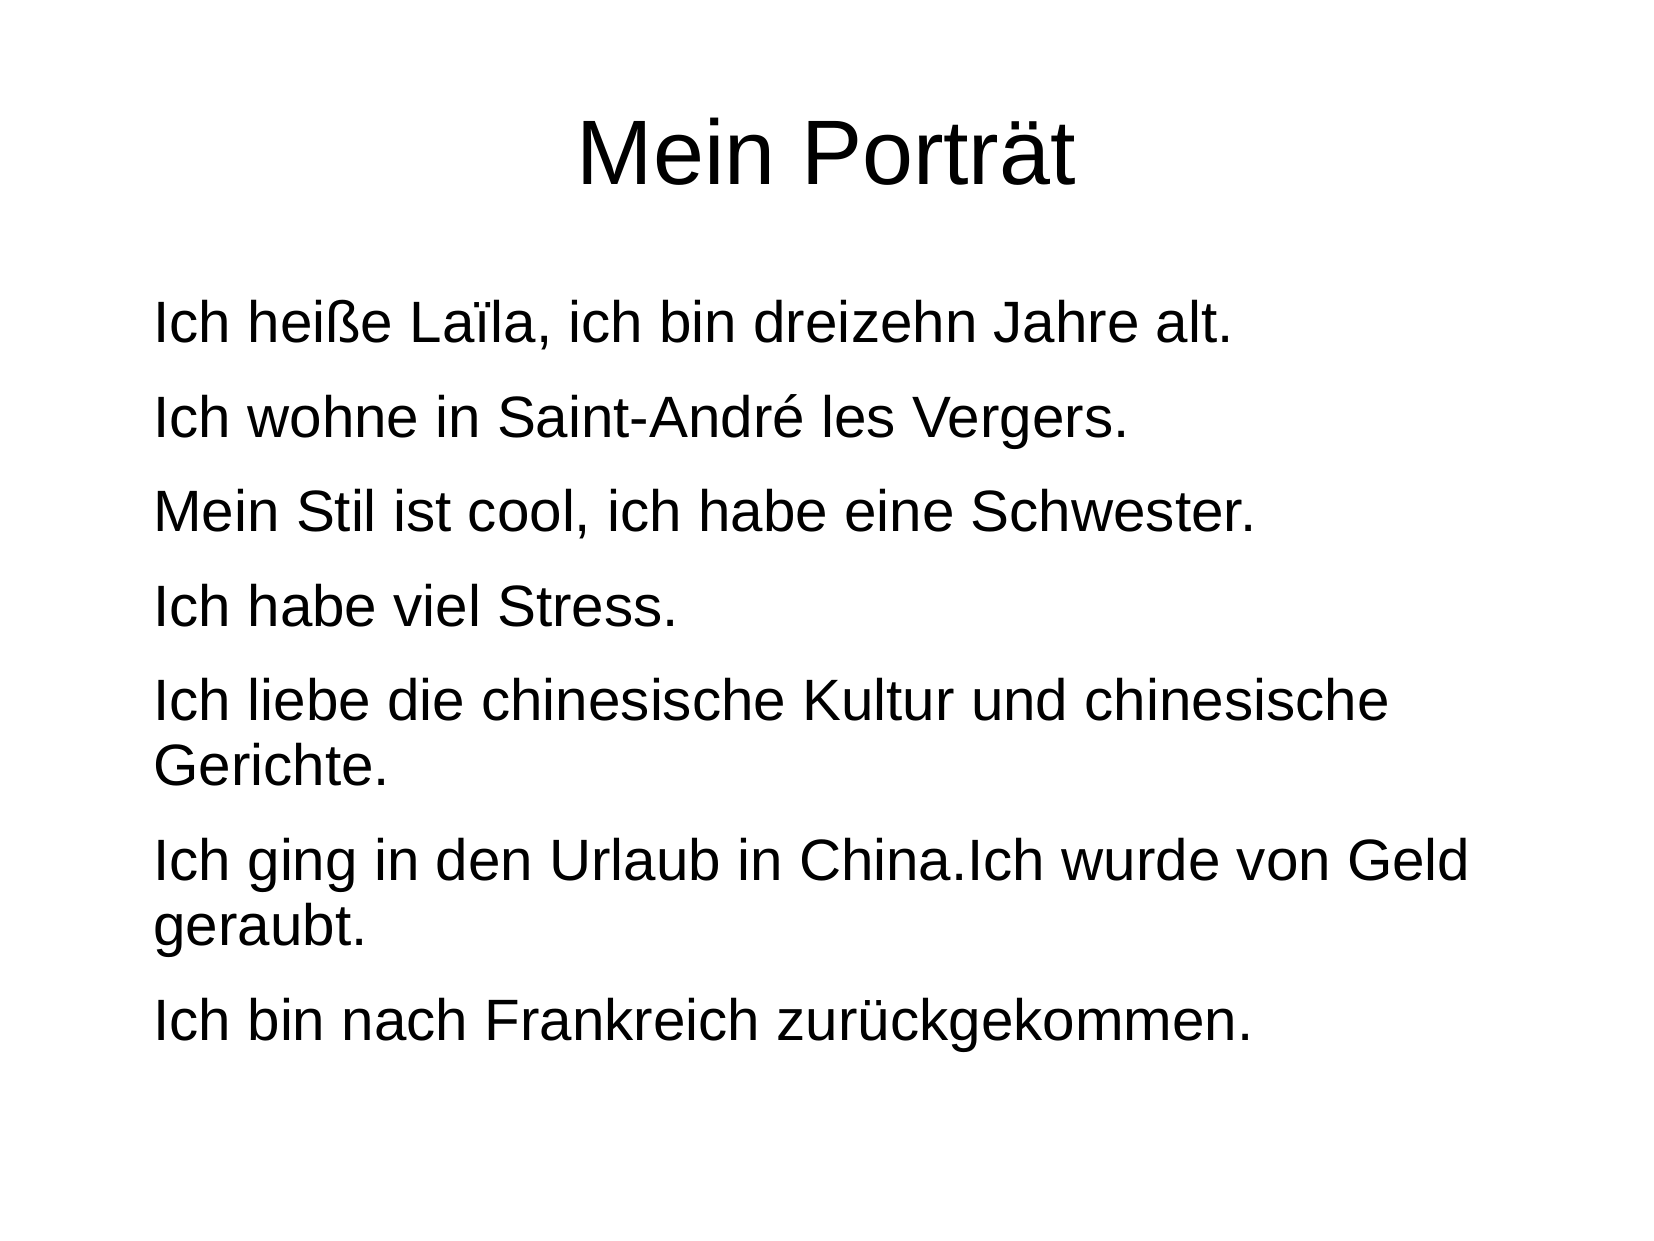

# Mein Porträt
Ich heiße Laïla, ich bin dreizehn Jahre alt.
Ich wohne in Saint-André les Vergers.
Mein Stil ist cool, ich habe eine Schwester.
Ich habe viel Stress.
Ich liebe die chinesische Kultur und chinesische Gerichte.
Ich ging in den Urlaub in China.Ich wurde von Geld geraubt.
Ich bin nach Frankreich zurückgekommen.